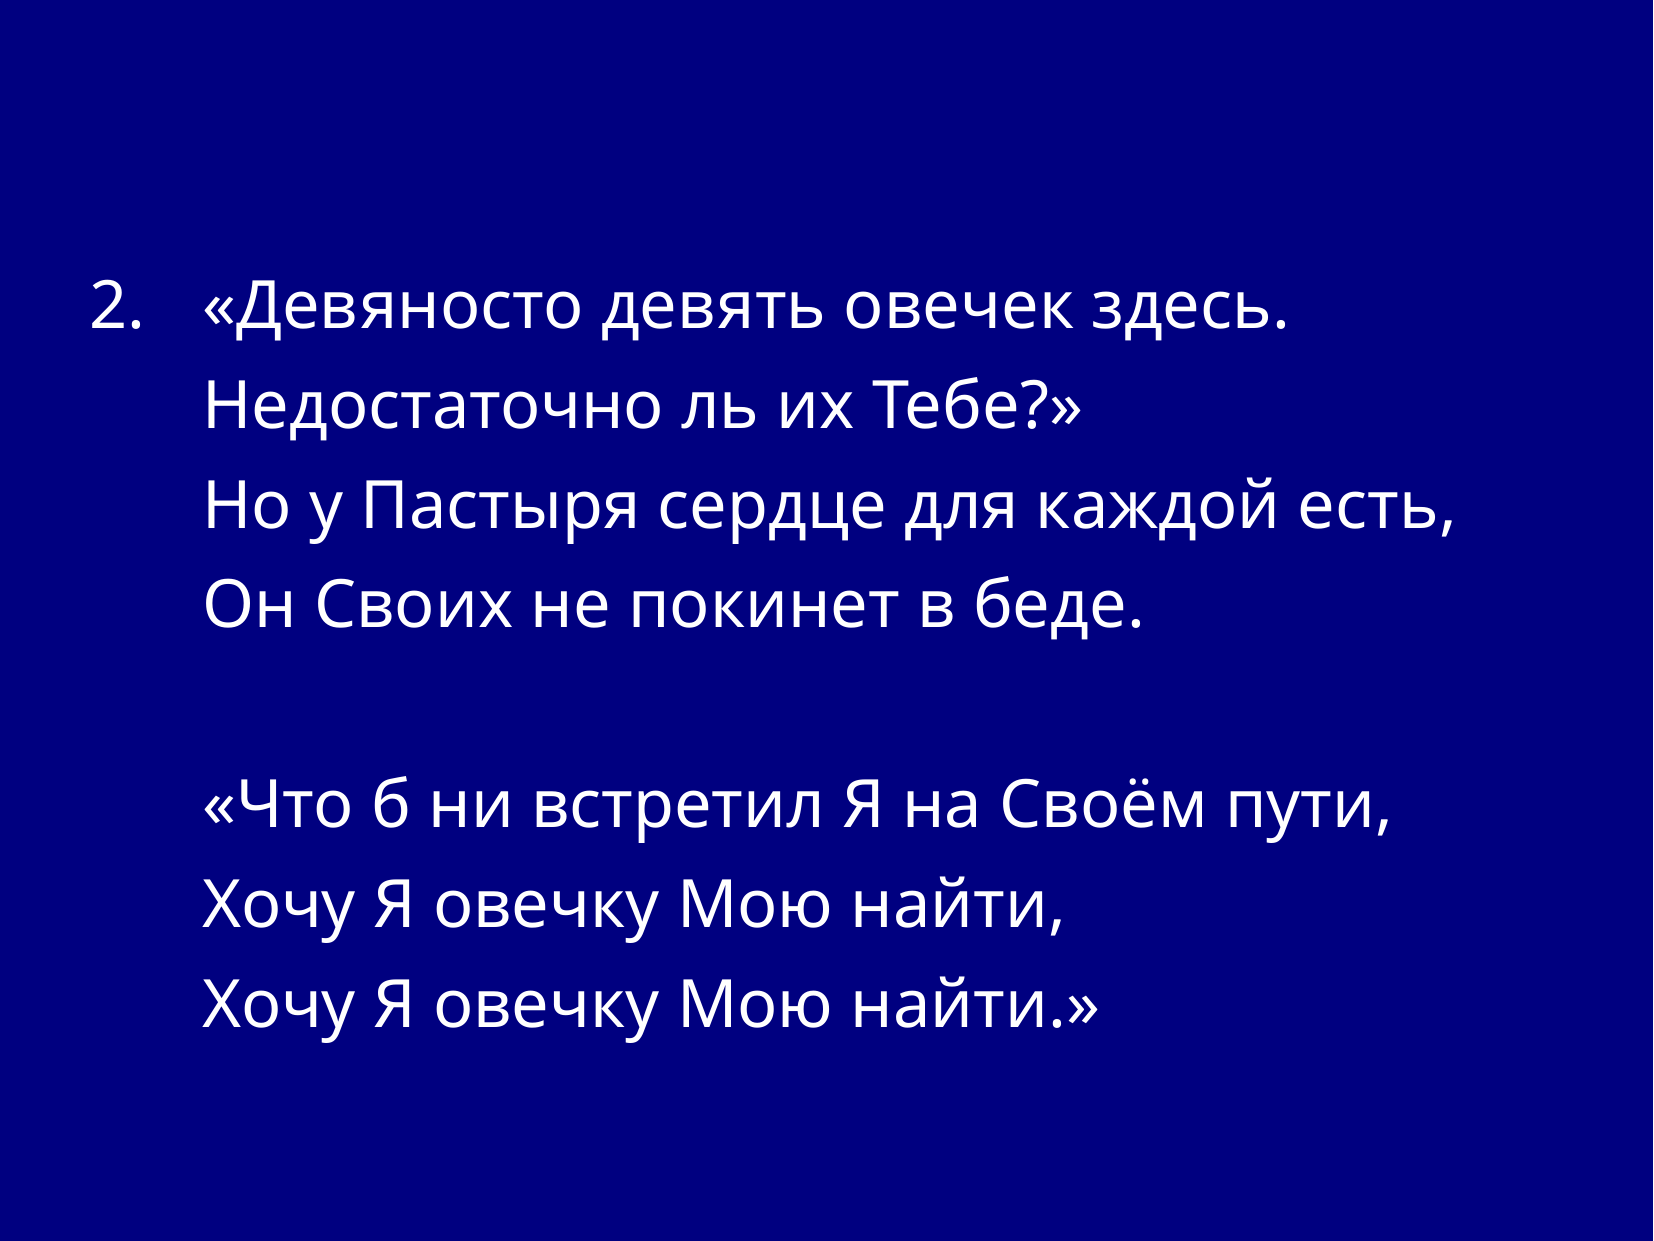

2.	«Девяносто девять овечек здесь.
	Недостаточно ль их Тебе?»
	Но у Пастыря сердце для каждой есть,
	Он Своих не покинет в беде.
	«Что б ни встретил Я на Своём пути,
	Хочу Я овечку Мою найти,
	Хочу Я овечку Мою найти.»